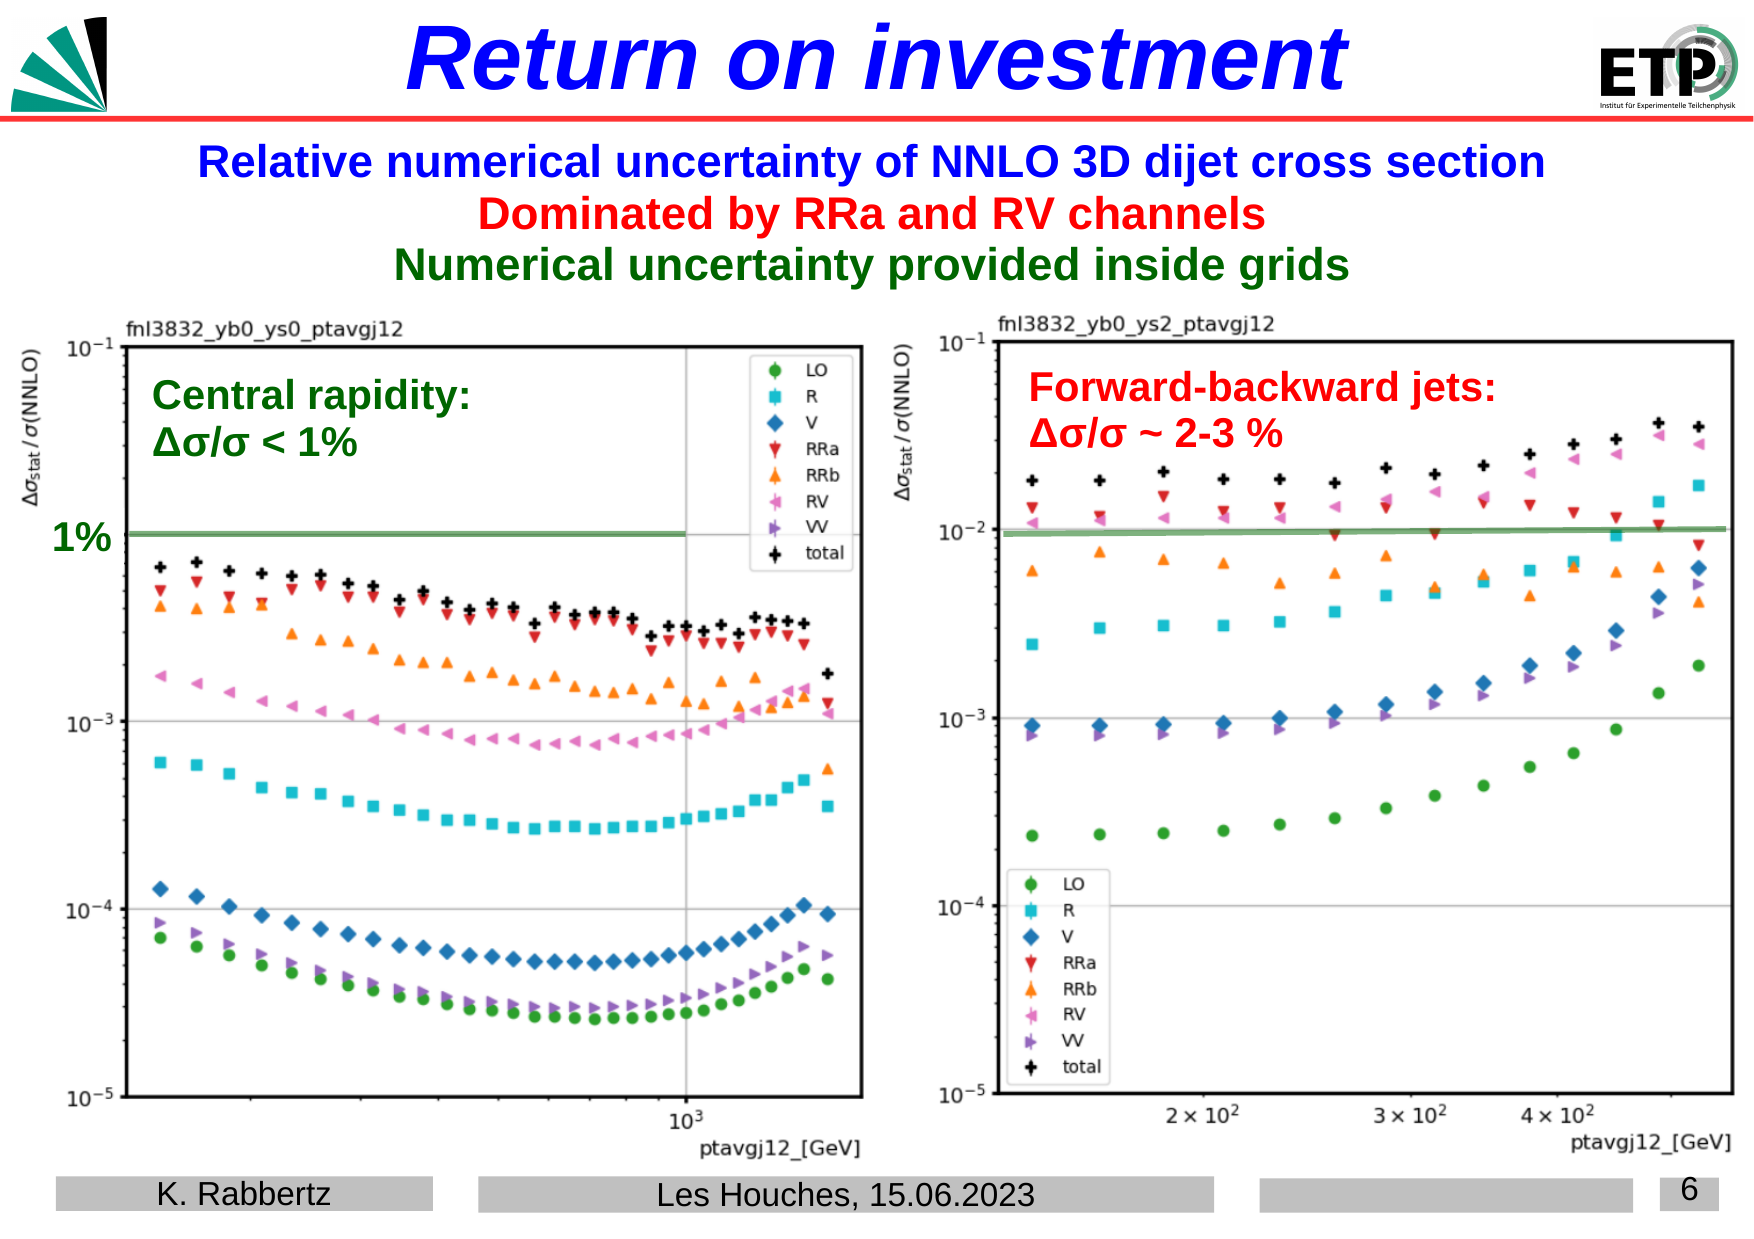

# Return on investment
Relative numerical uncertainty of NNLO 3D dijet cross section
Dominated by RRa and RV channels
Numerical uncertainty provided inside grids
Forward-backward jets:
Δσ/σ ~ 2-3 %
Central rapidity:
Δσ/σ < 1%
1%